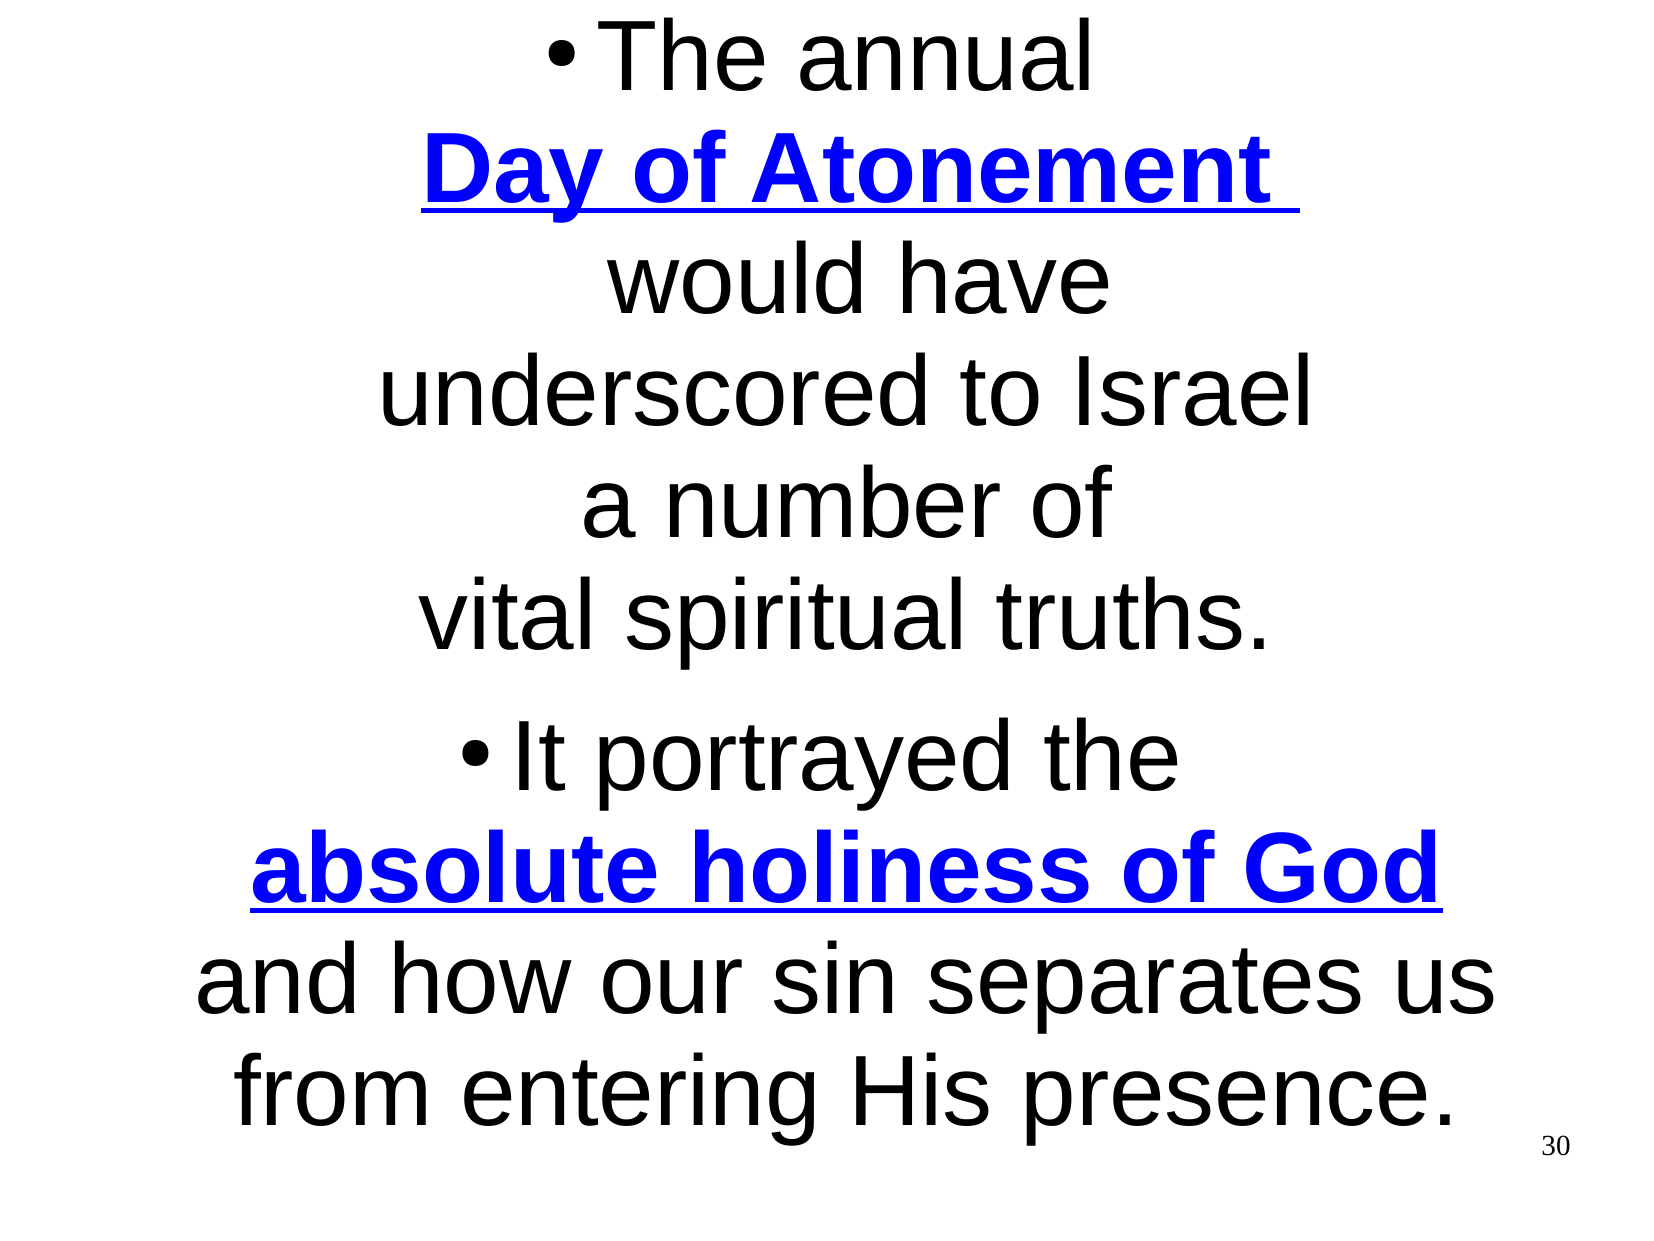

# The annual Day of Atonement would have underscored to Israel a number of vital spiritual truths.
It portrayed the
absolute holiness of God
and how our sin separates us
from entering His presence.
30